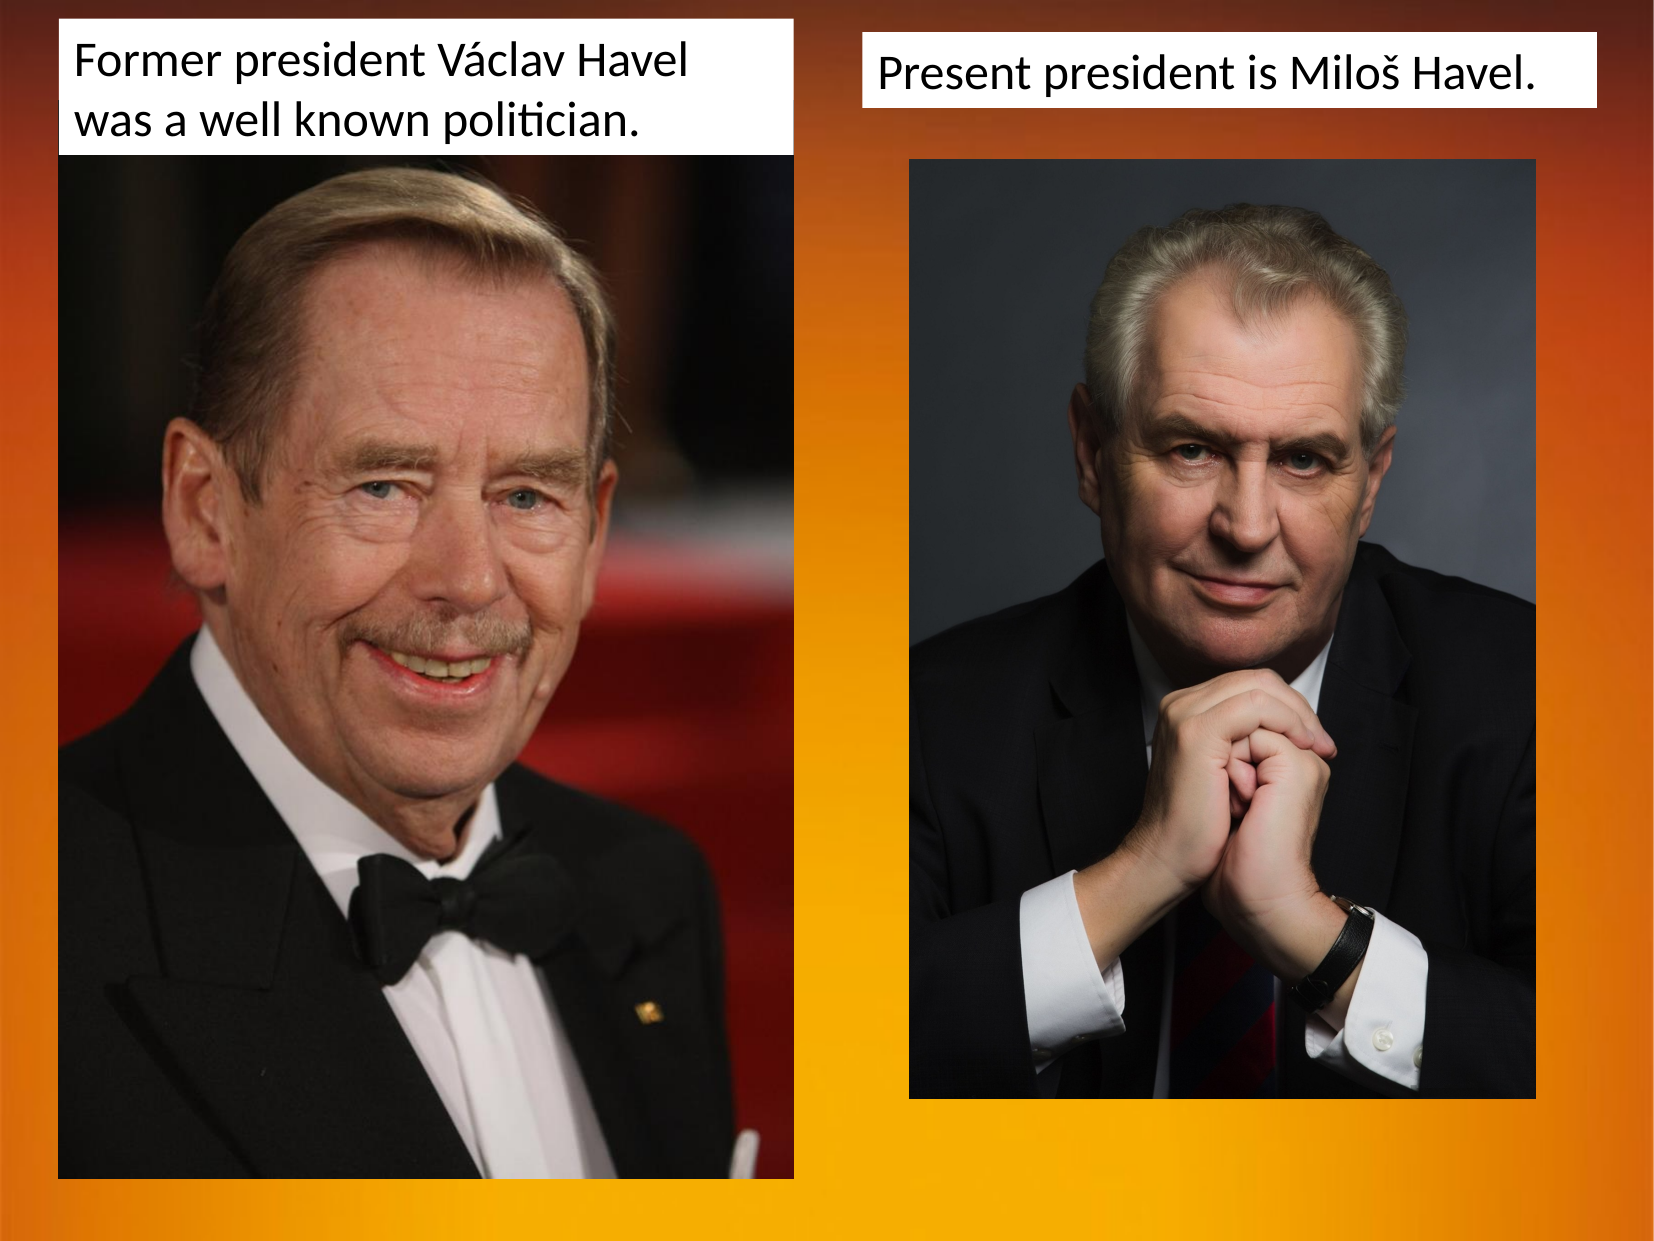

Former president Václav Havel was a well known politician.
Present president is Miloš Havel.